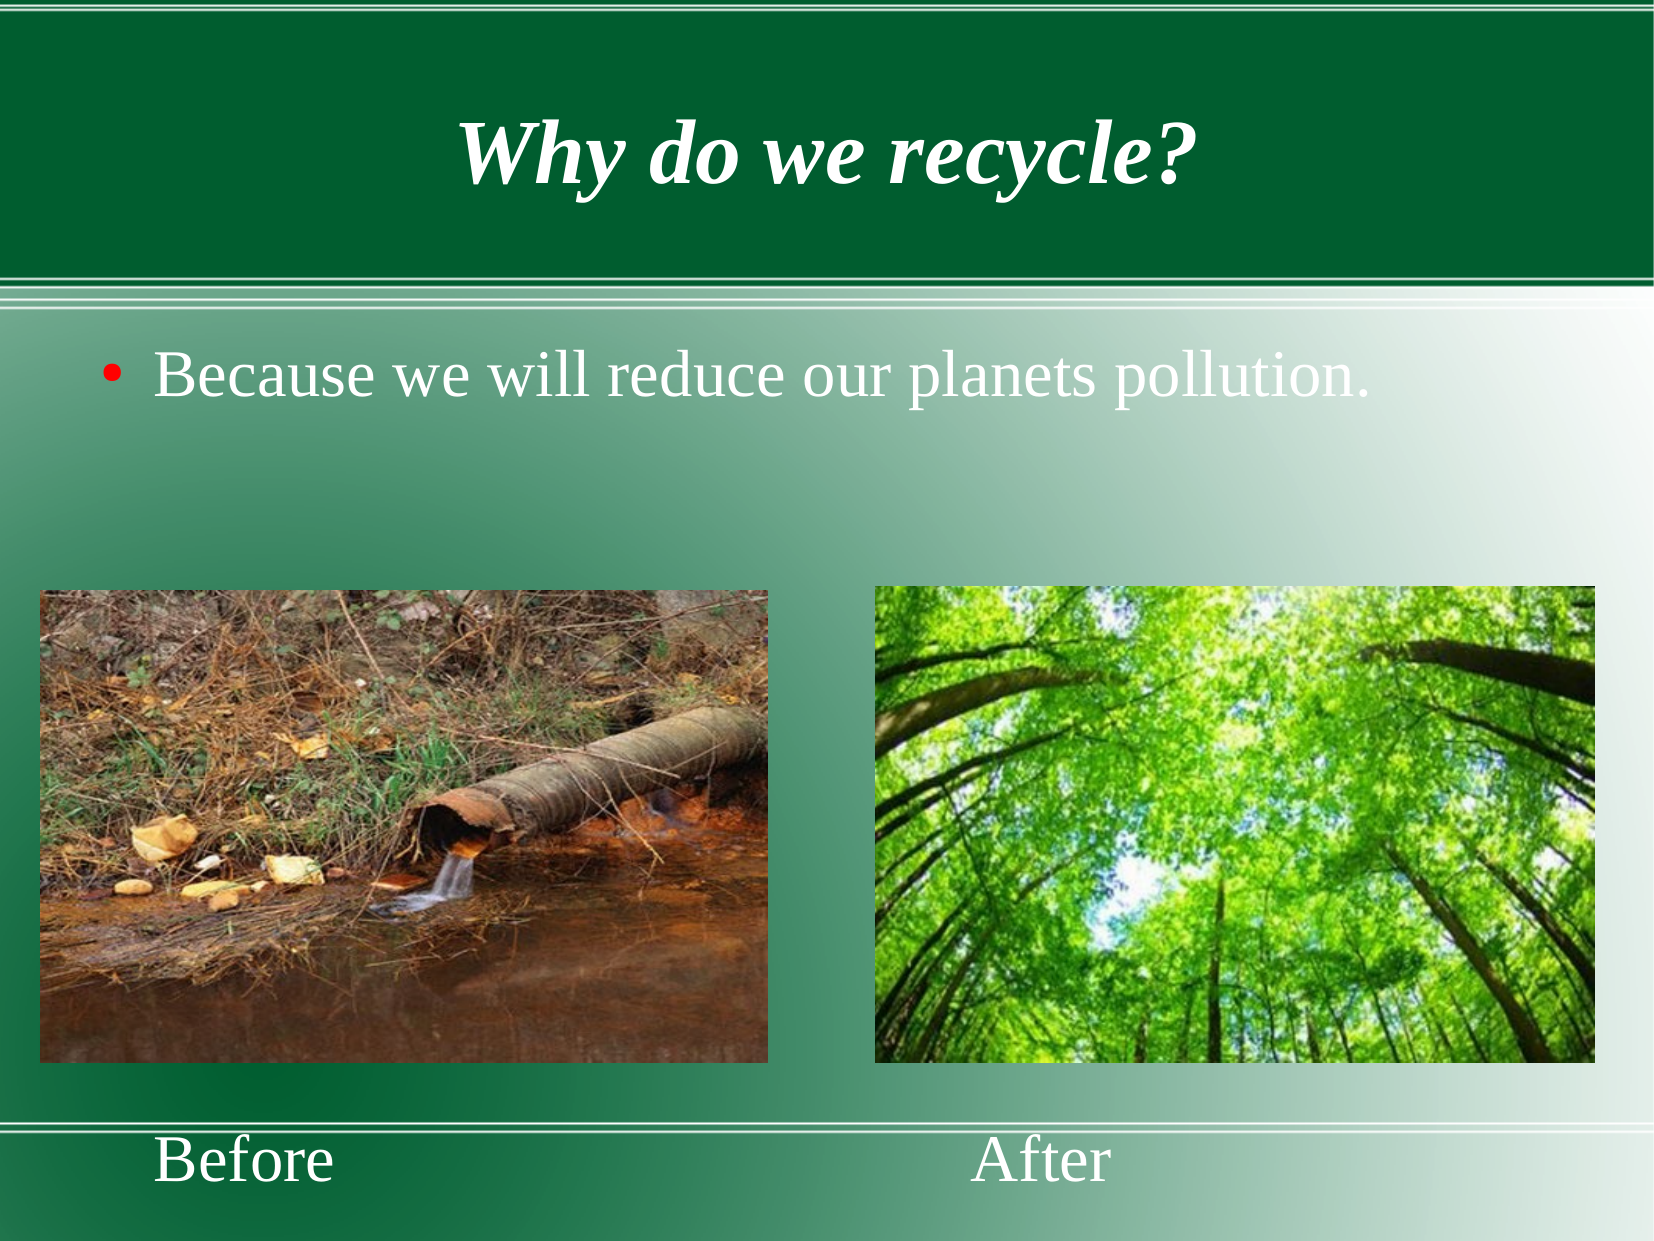

# Why do we recycle?
Because we will reduce our planets pollution.
Before After